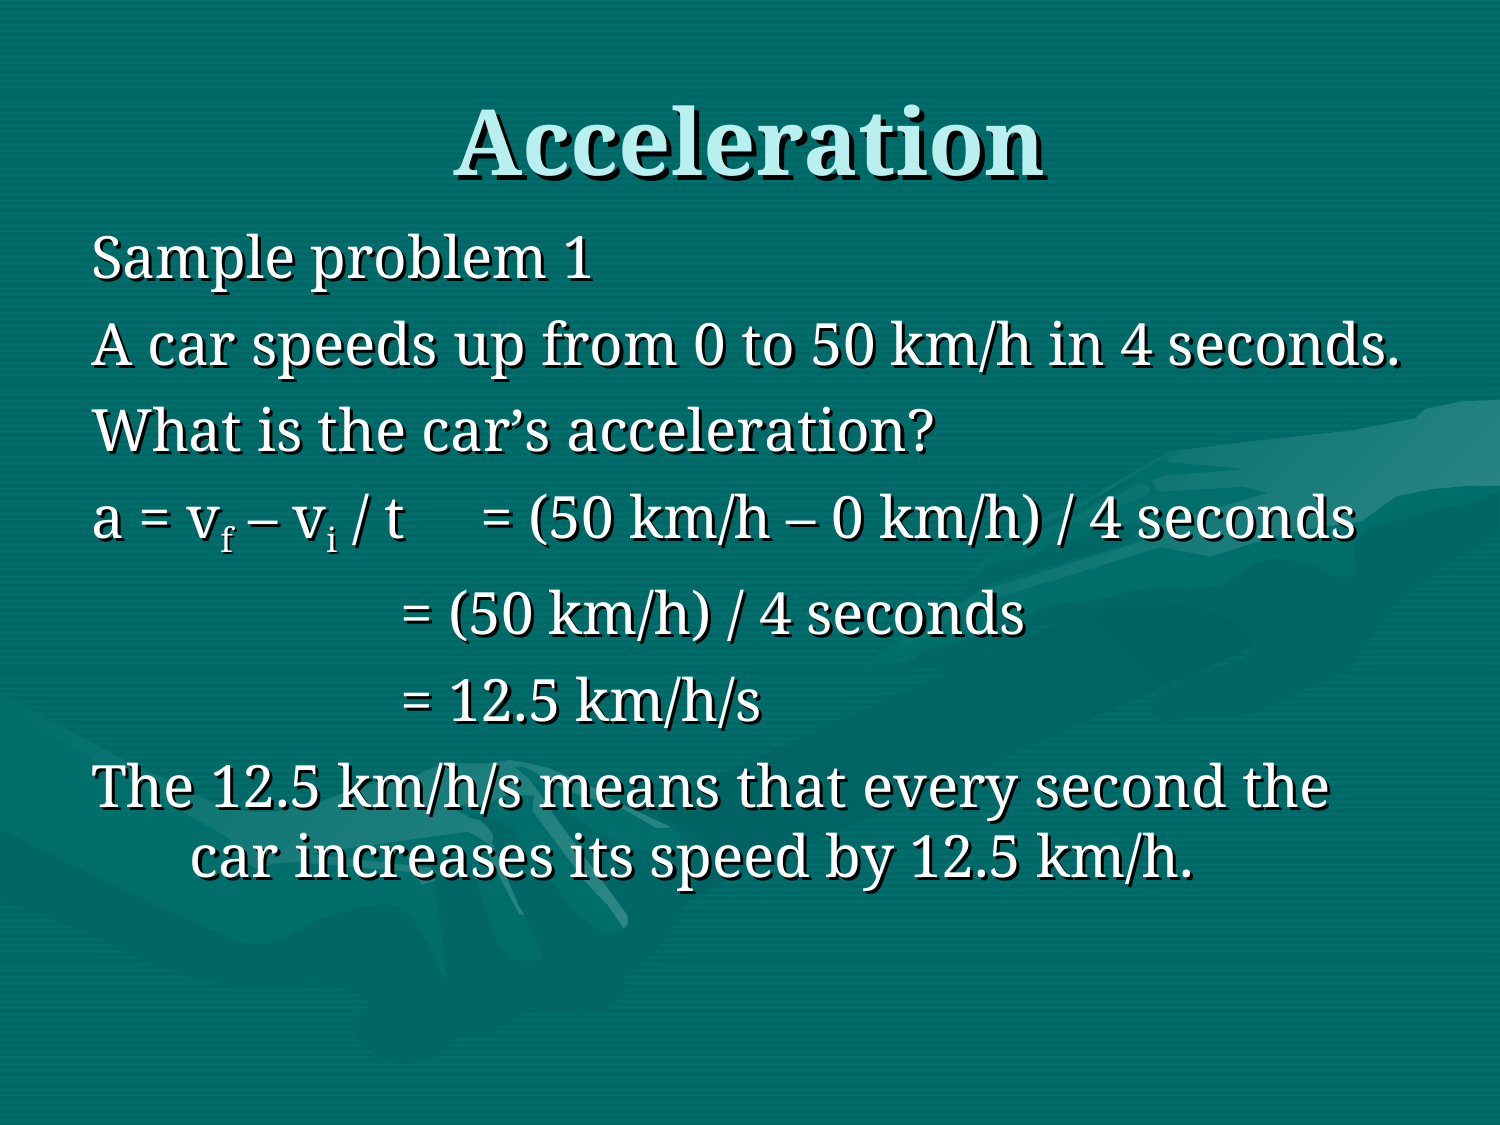

Acceleration
Sample problem 1
A car speeds up from 0 to 50 km/h in 4 seconds.
What is the car’s acceleration?
a = vf – vi / t = (50 km/h – 0 km/h) / 4 seconds
			 = (50 km/h) / 4 seconds
		 	 = 12.5 km/h/s
The 12.5 km/h/s means that every second the car increases its speed by 12.5 km/h.